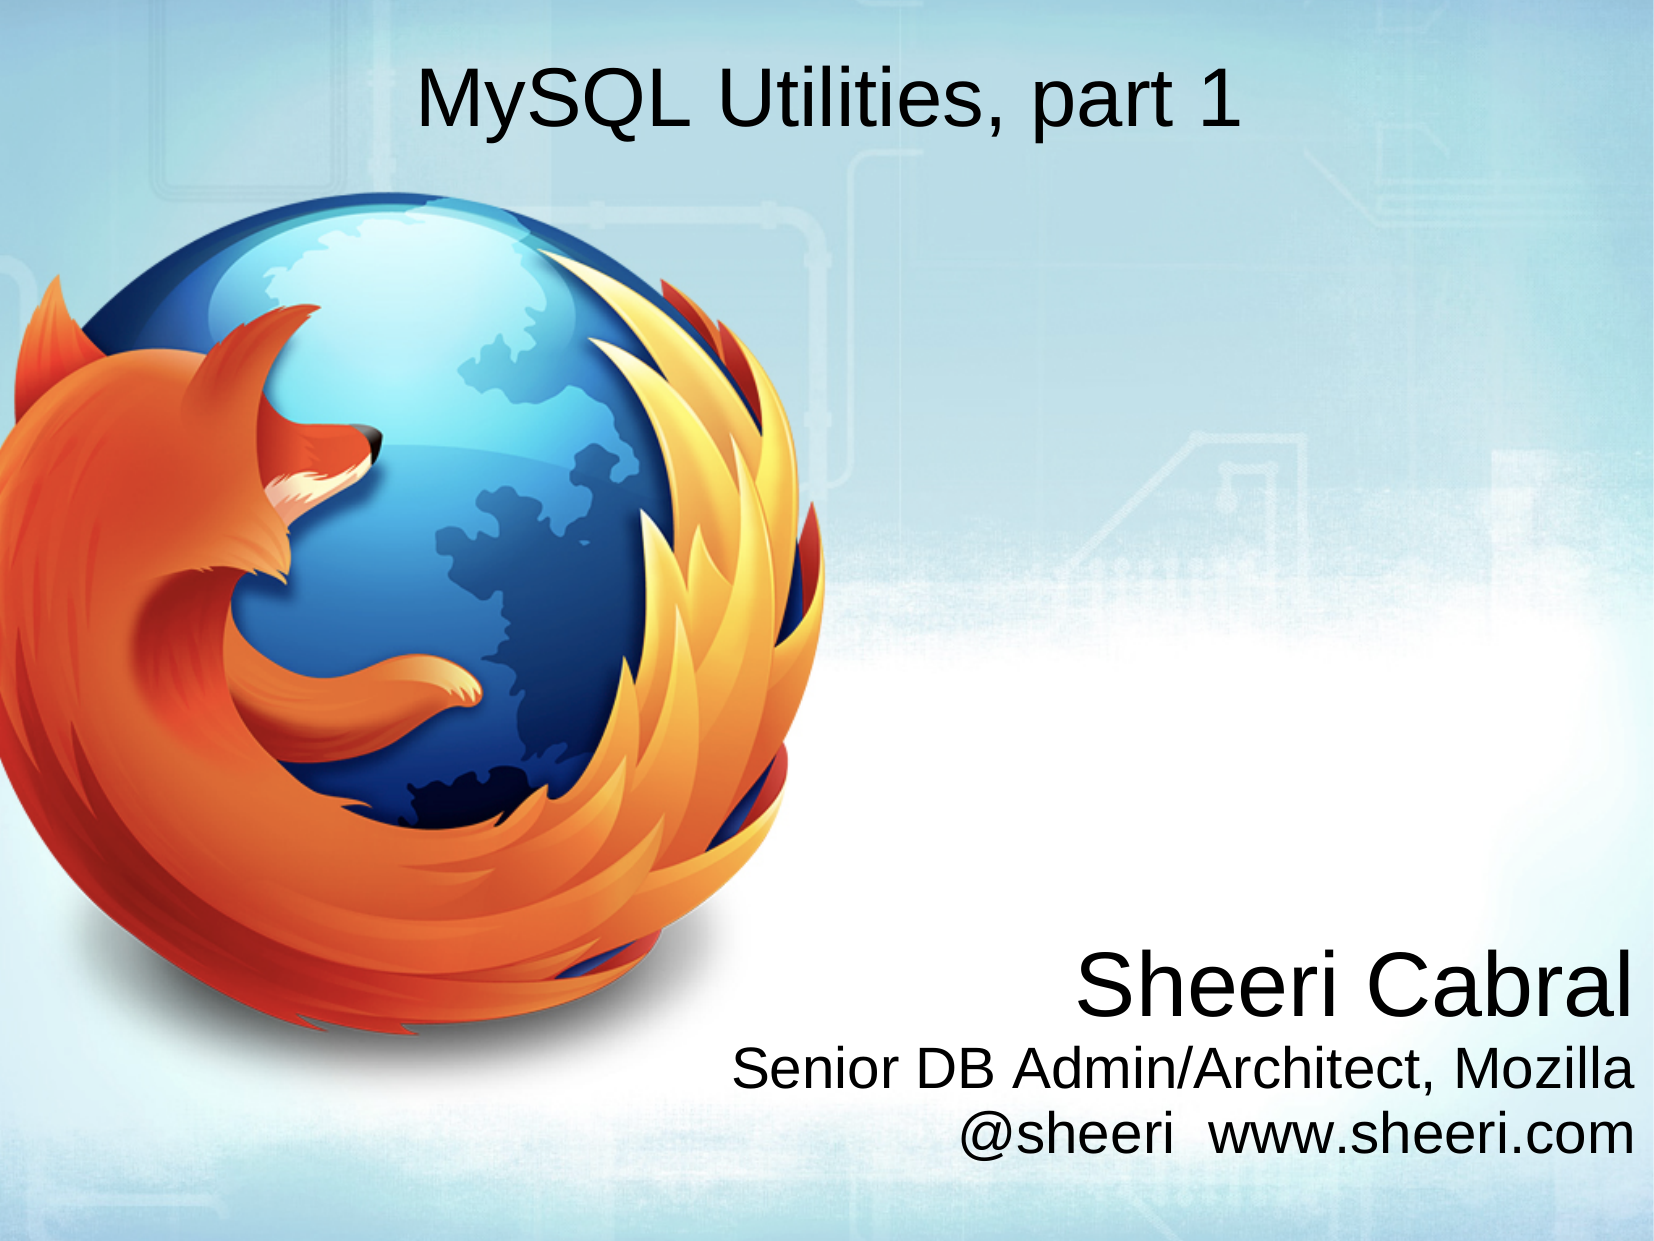

MySQL Utilities, part 1
Sheeri Cabral
Senior DB Admin/Architect, Mozilla
@sheeri www.sheeri.com